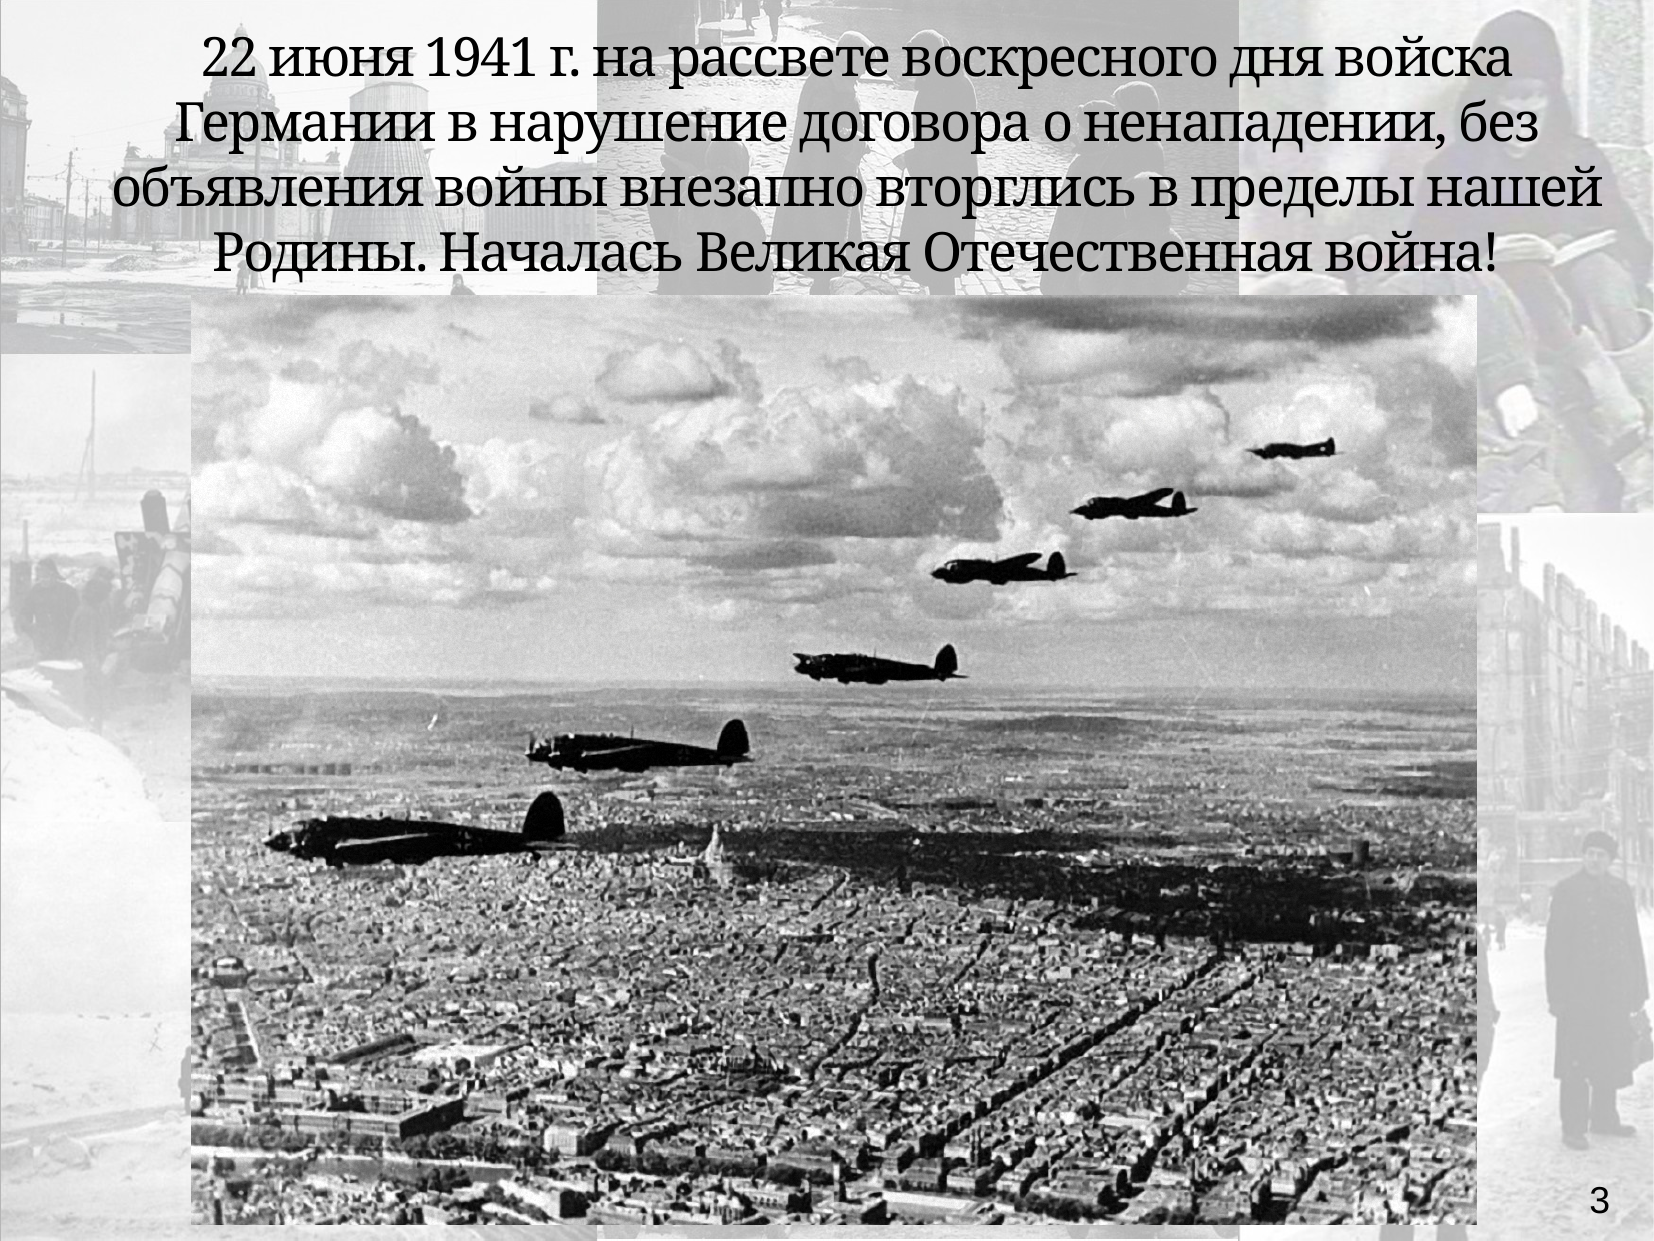

22 июня 1941 г. на рассвете воскресного дня войска Германии в нарушение договора о ненападении, без объявления войны внезапно вторглись в пределы нашей Родины. Началась Великая Отечественная война!